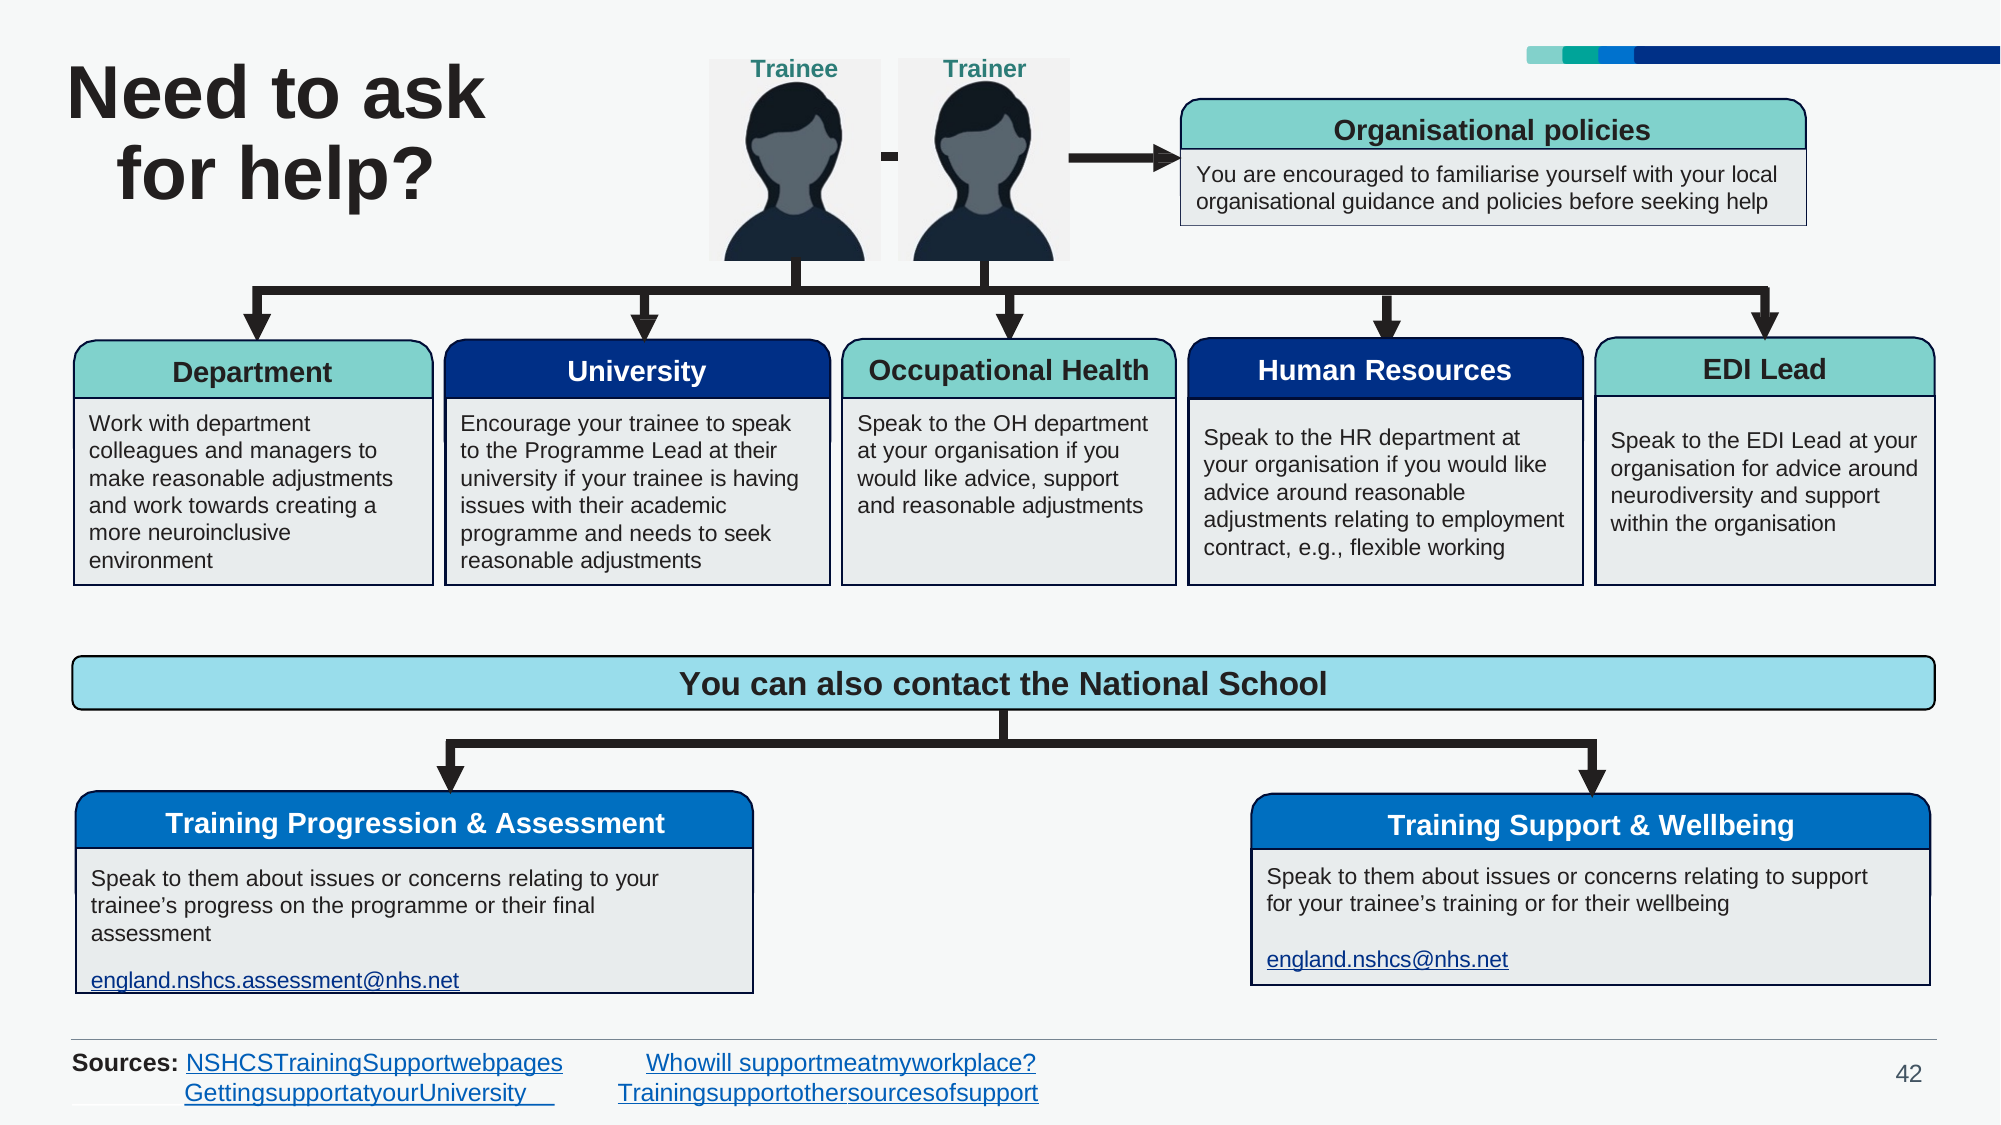

# Need to ask for help?
Trainee
Trainer
Organisational policies
You are encouraged to familiarise yourself with your local
organisational guidance and policies before seeking help
EDI Lead
Human Resources
Occupational Health
University
Department
Speak to the EDI Lead at your organisation for advice around neurodiversity and support within the organisation
Work with department colleagues and managers to make reasonable adjustments and work towards creating a more neuroinclusive environment
Encourage your trainee to speak to the Programme Lead at their university if your trainee is having issues with their academic programme and needs to seek reasonable adjustments
Speak to the OH department at your organisation if you would like advice, support and reasonable adjustments
Speak to the HR department at your organisation if you would like advice around reasonable adjustments relating to employment contract, e.g., flexible working
You can also contact the National School
Training Progression & Assessment
Training Support & Wellbeing
Speak to them about issues or concerns relating to your trainee’s progress on the programme or their final assessment
england.nshcs.assessment@nhs.net
Speak to them about issues or concerns relating to support for your trainee’s training or for their wellbeing
england.nshcs@nhs.net
Sources: NSHCSTrainingSupportwebpages GettingsupportatyourUniversity
Whowill supportmeatmyworkplace? Trainingsupportothersourcesofsupport
42